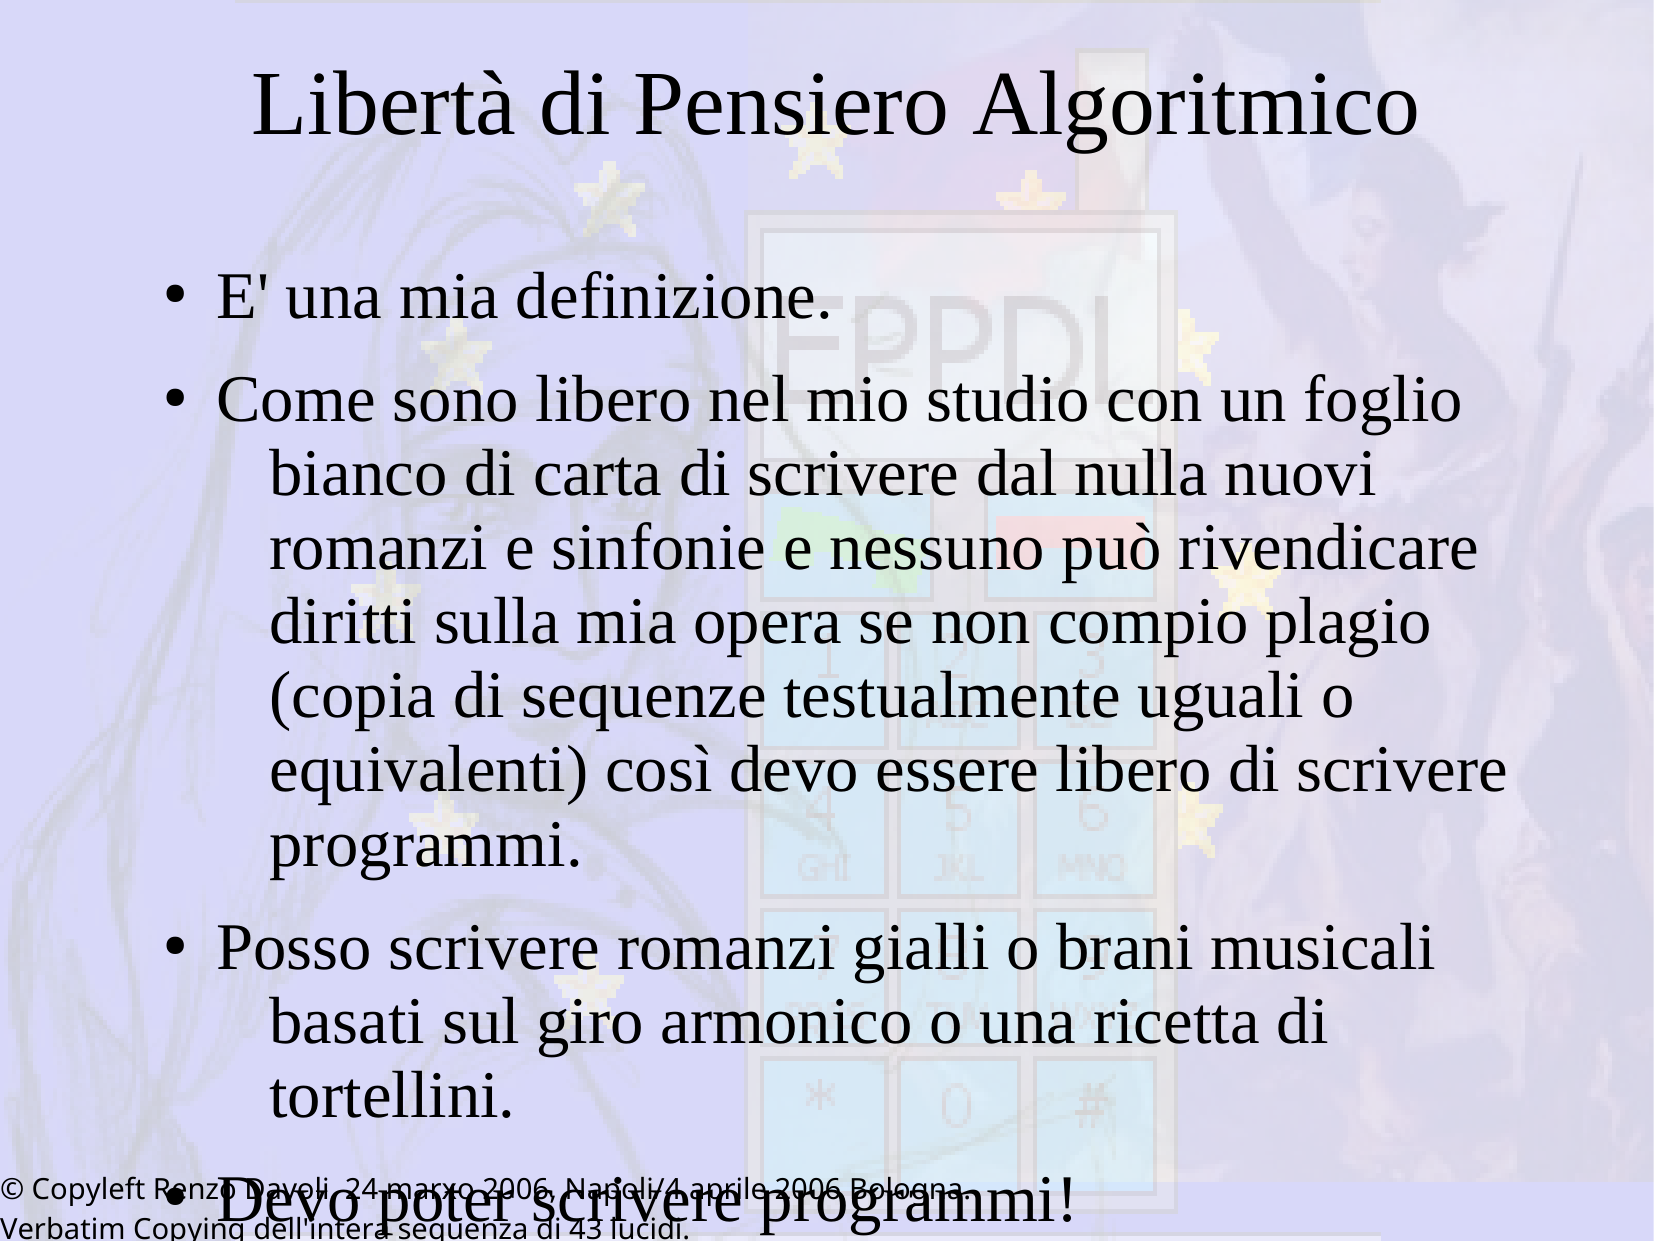

# Libertà di Pensiero Algoritmico
E' una mia definizione.
Come sono libero nel mio studio con un foglio bianco di carta di scrivere dal nulla nuovi romanzi e sinfonie e nessuno può rivendicare diritti sulla mia opera se non compio plagio (copia di sequenze testualmente uguali o equivalenti) così devo essere libero di scrivere programmi.
Posso scrivere romanzi gialli o brani musicali basati sul giro armonico o una ricetta di tortellini.
Devo poter scrivere programmi!